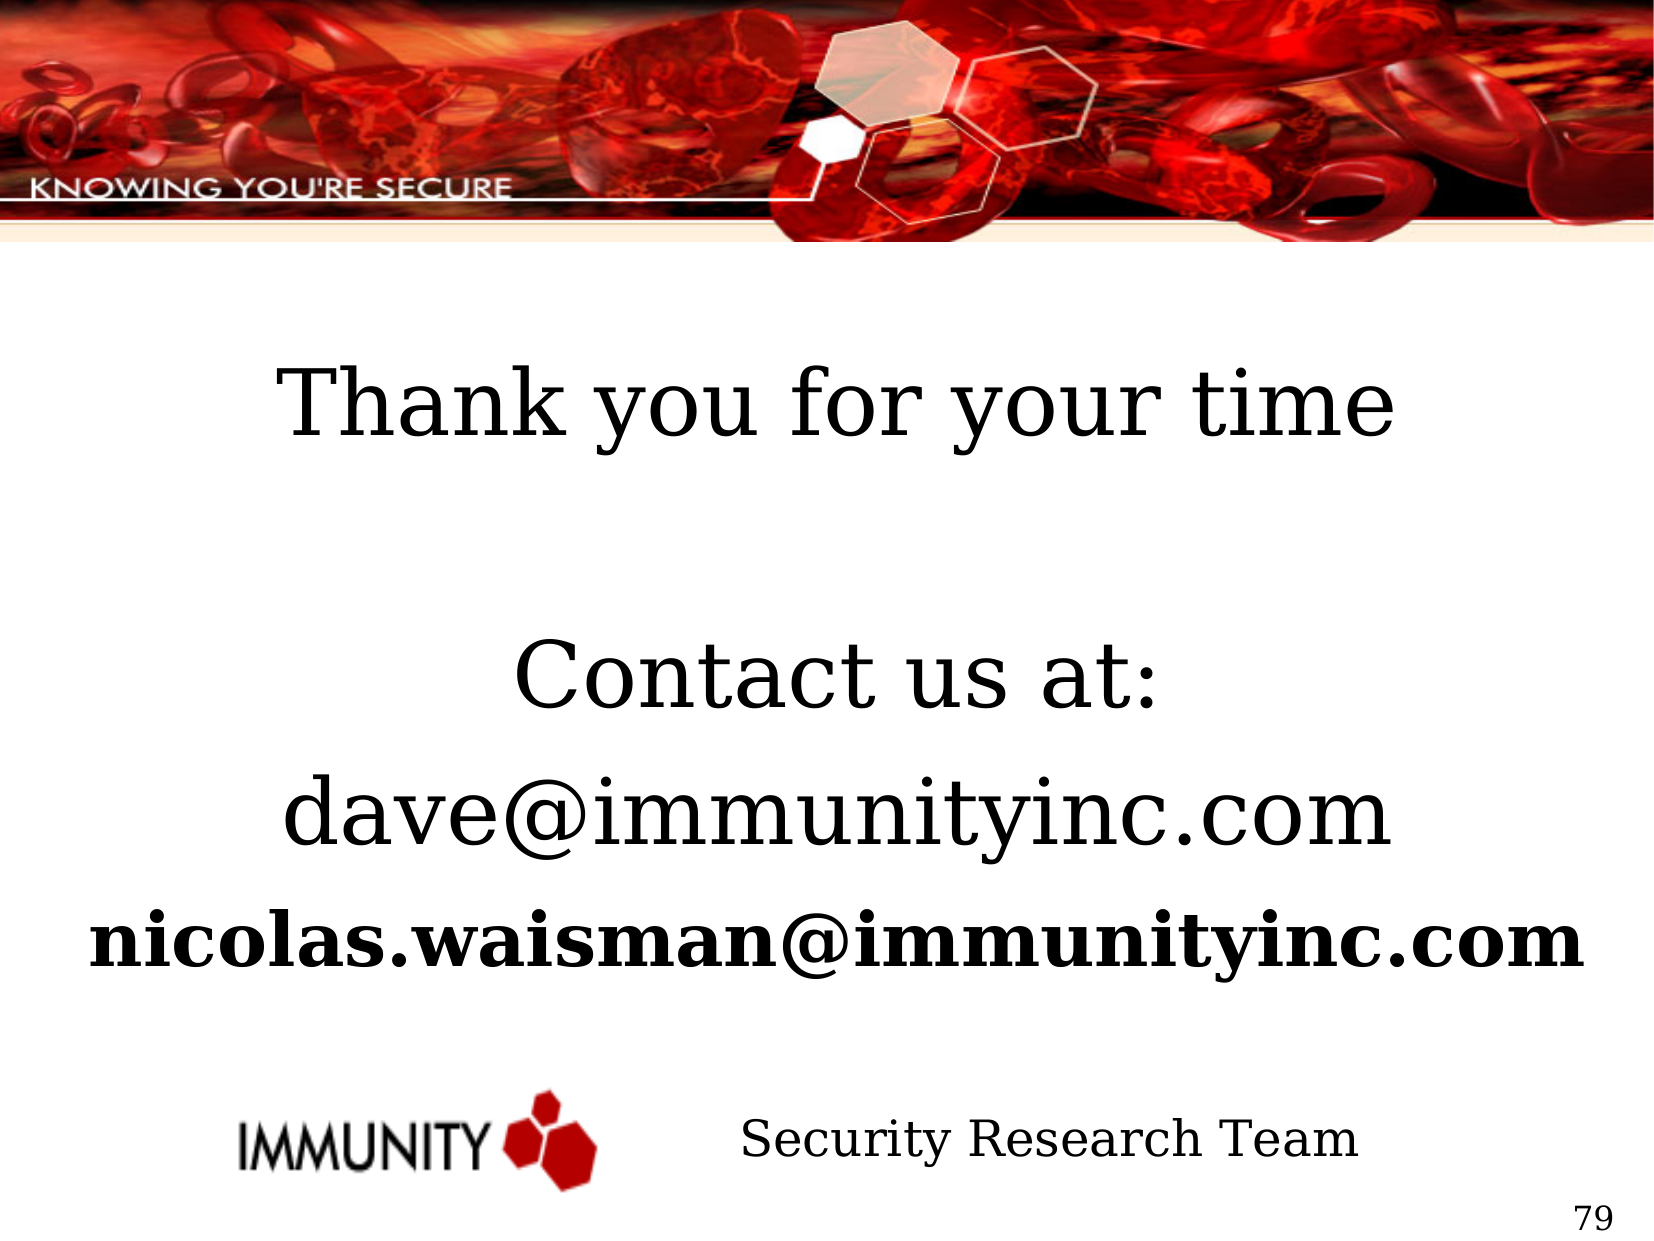

# Thank you for your time
Contact us at:
dave@immunityinc.com
nicolas.waisman@immunityinc.com
Security Research Team